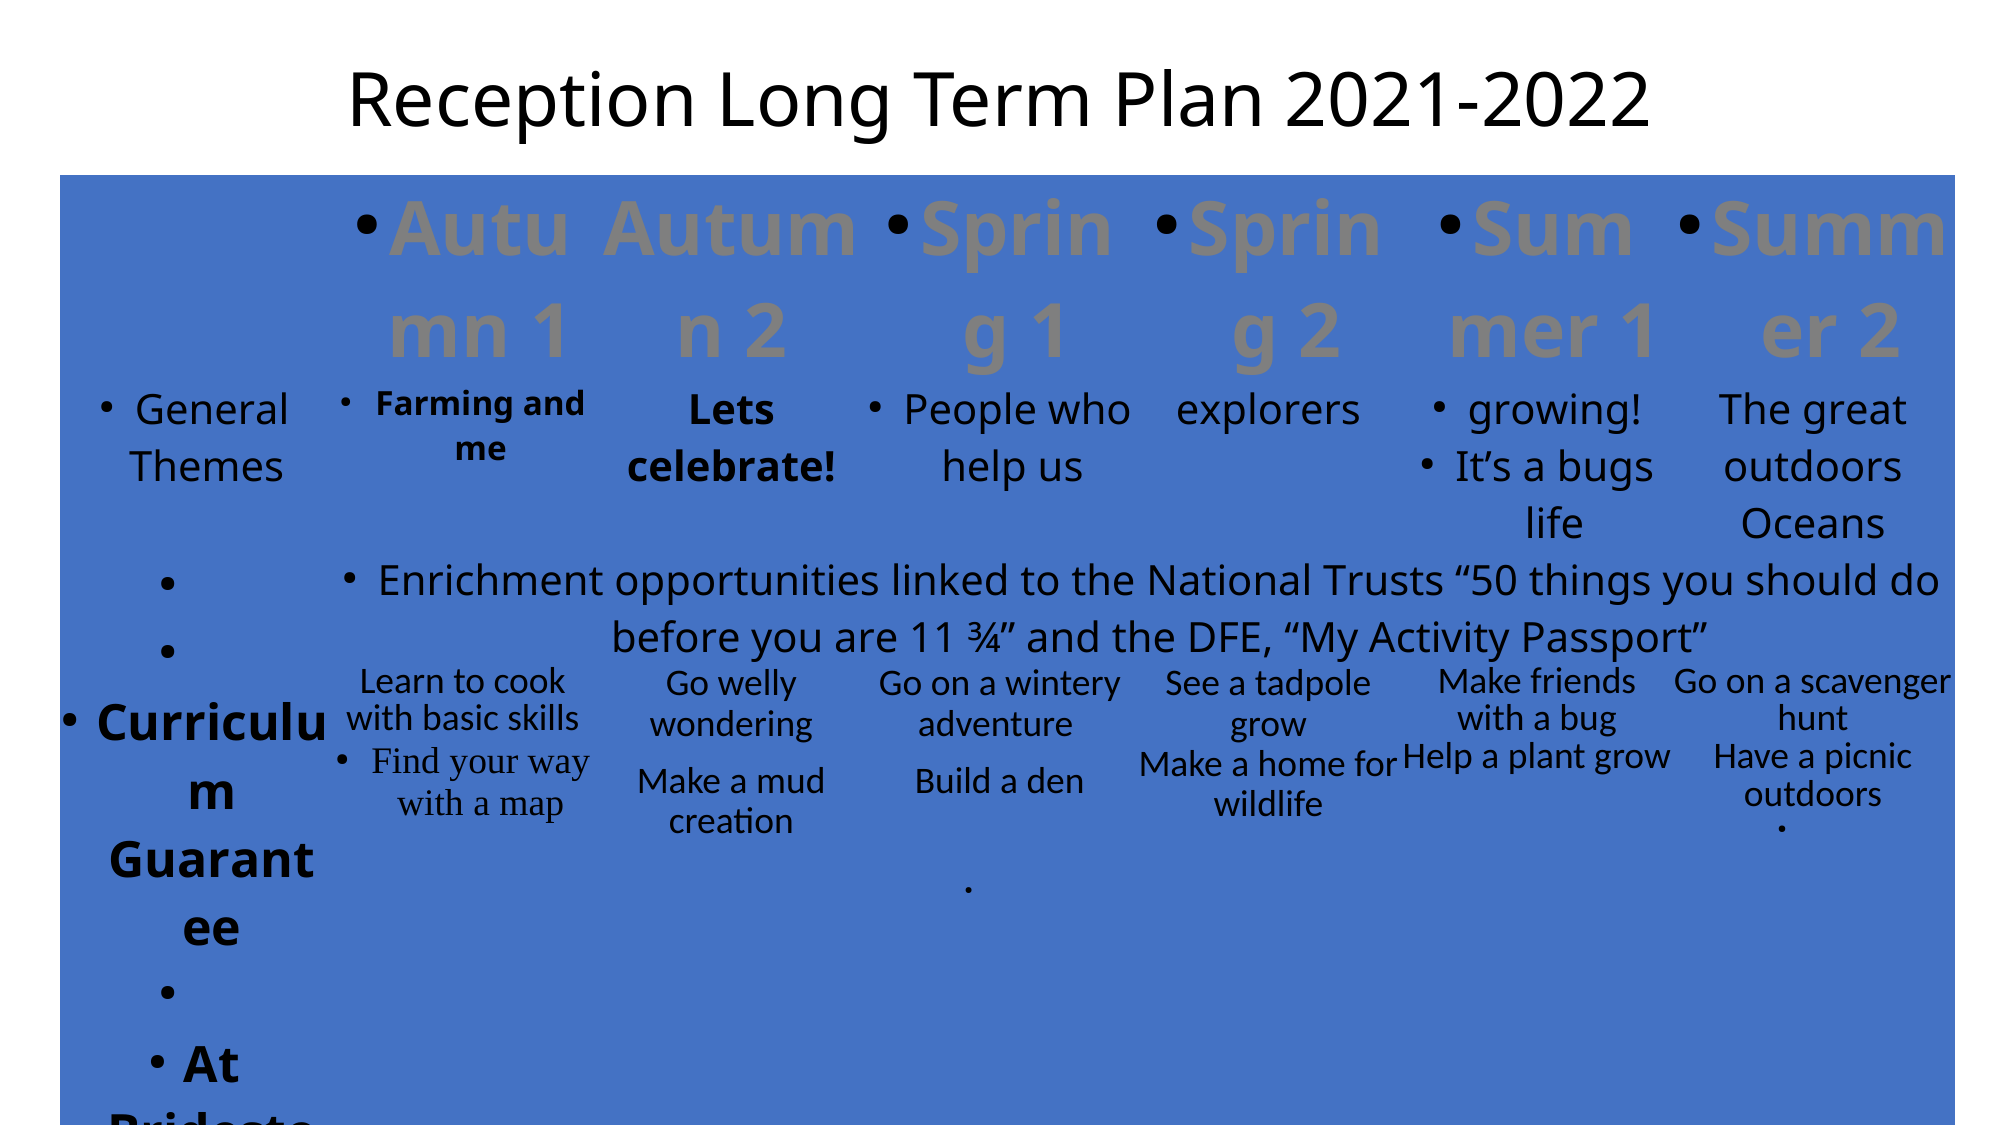

Reception Long Term Plan 2021-2022
| | Autumn 1 | Autumn 2 | Spring 1 | Spring 2 | Summer 1 | Summer 2 |
| --- | --- | --- | --- | --- | --- | --- |
| General Themes | Farming and me | Lets celebrate! | People who help us | explorers | growing! It’s a bugs life | The great outdoors Oceans |
| Curriculum Guarantee At Bridestowe Primary School | Enrichment opportunities linked to the National Trusts “50 things you should do before you are 11 ¾” and the DFE, “My Activity Passport” | | | | | |
| | Learn to cook with basic skills Find your way with a map | Go welly wondering Make a mud creation | Go on a wintery adventure Build a den | See a tadpole grow Make a home for wildlife | Make friends with a bug Help a plant grow | Go on a scavenger hunt Have a picnic outdoors |